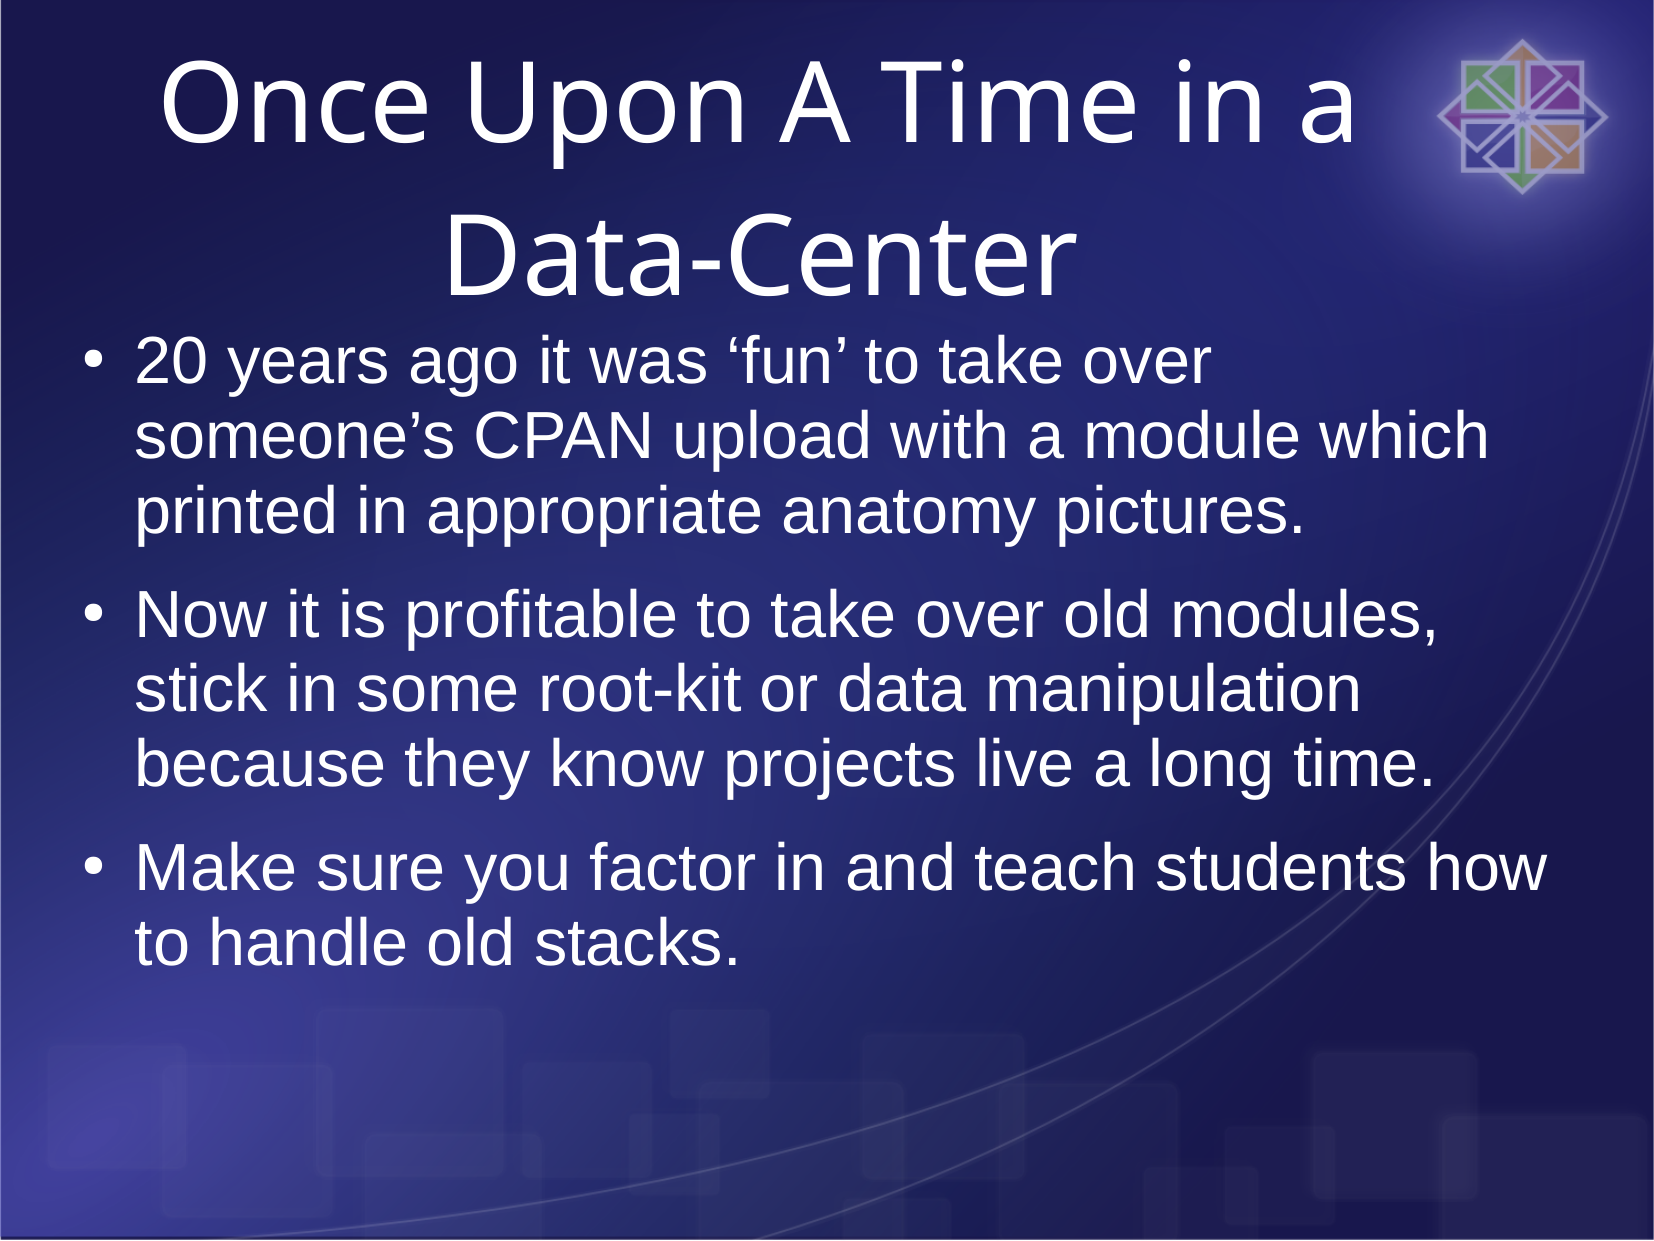

# Once Upon A Time in a Data-Center
20 years ago it was ‘fun’ to take over someone’s CPAN upload with a module which printed in appropriate anatomy pictures.
Now it is profitable to take over old modules, stick in some root-kit or data manipulation because they know projects live a long time.
Make sure you factor in and teach students how to handle old stacks.